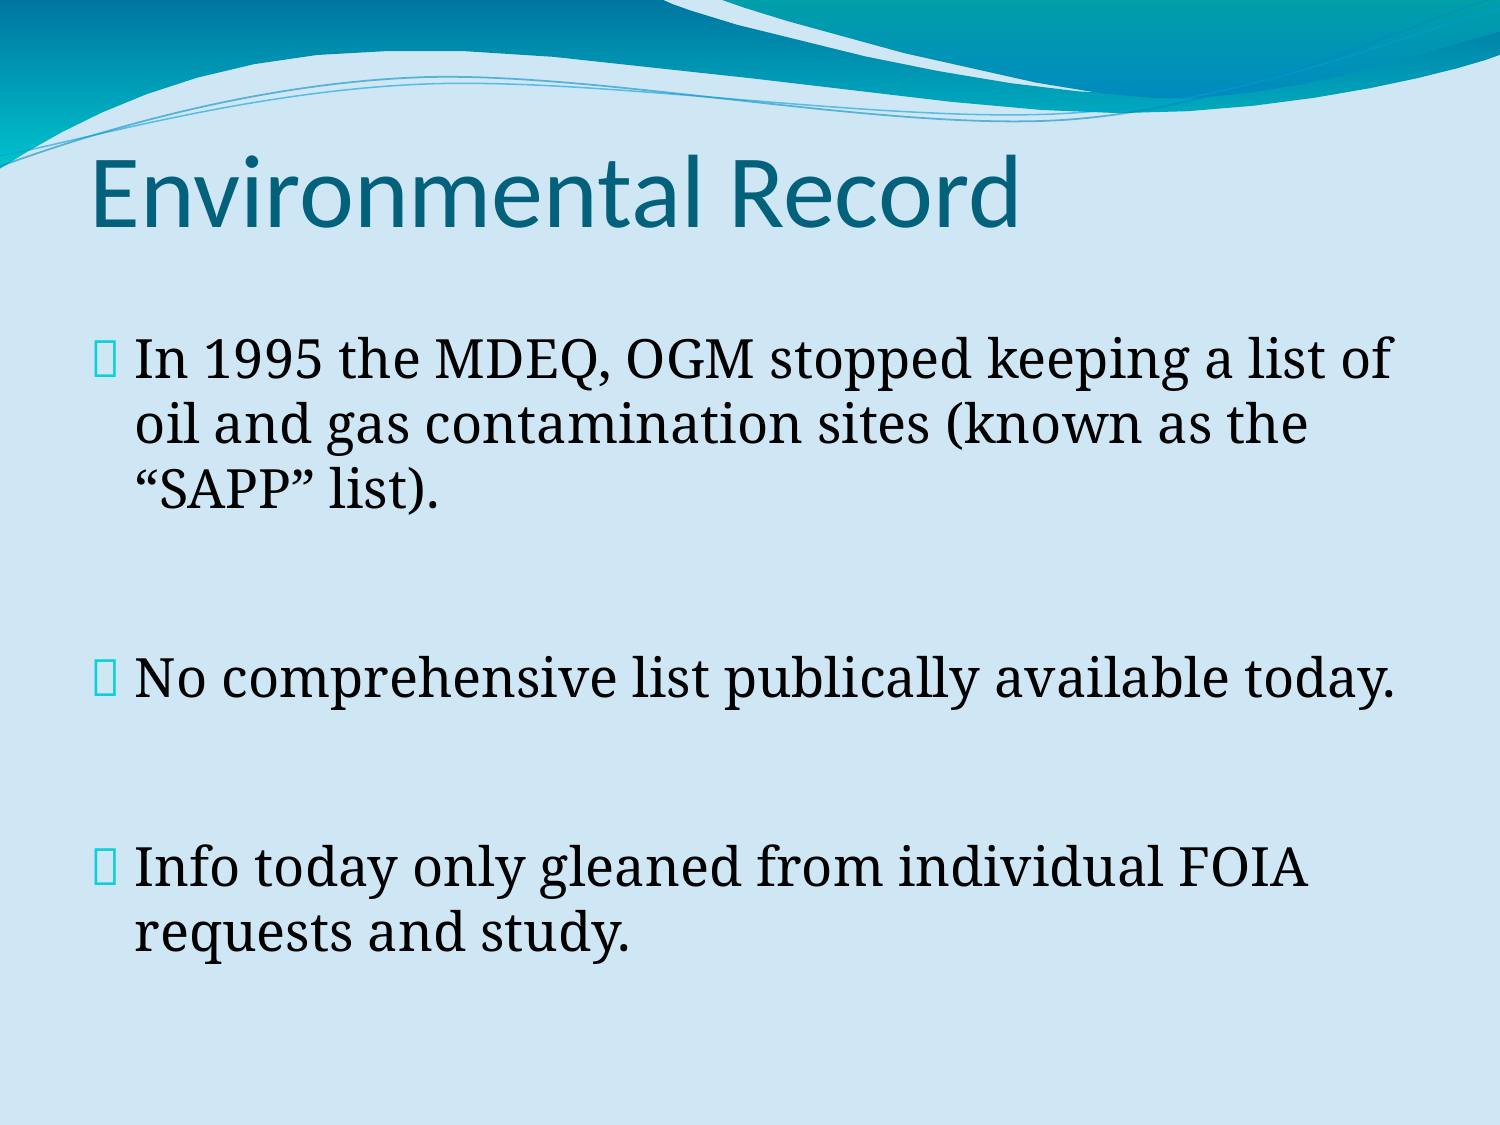

# Environmental Record
In 1995 the MDEQ, OGM stopped keeping a list of oil and gas contamination sites (known as the “SAPP” list).
No comprehensive list publically available today.
Info today only gleaned from individual FOIA requests and study.